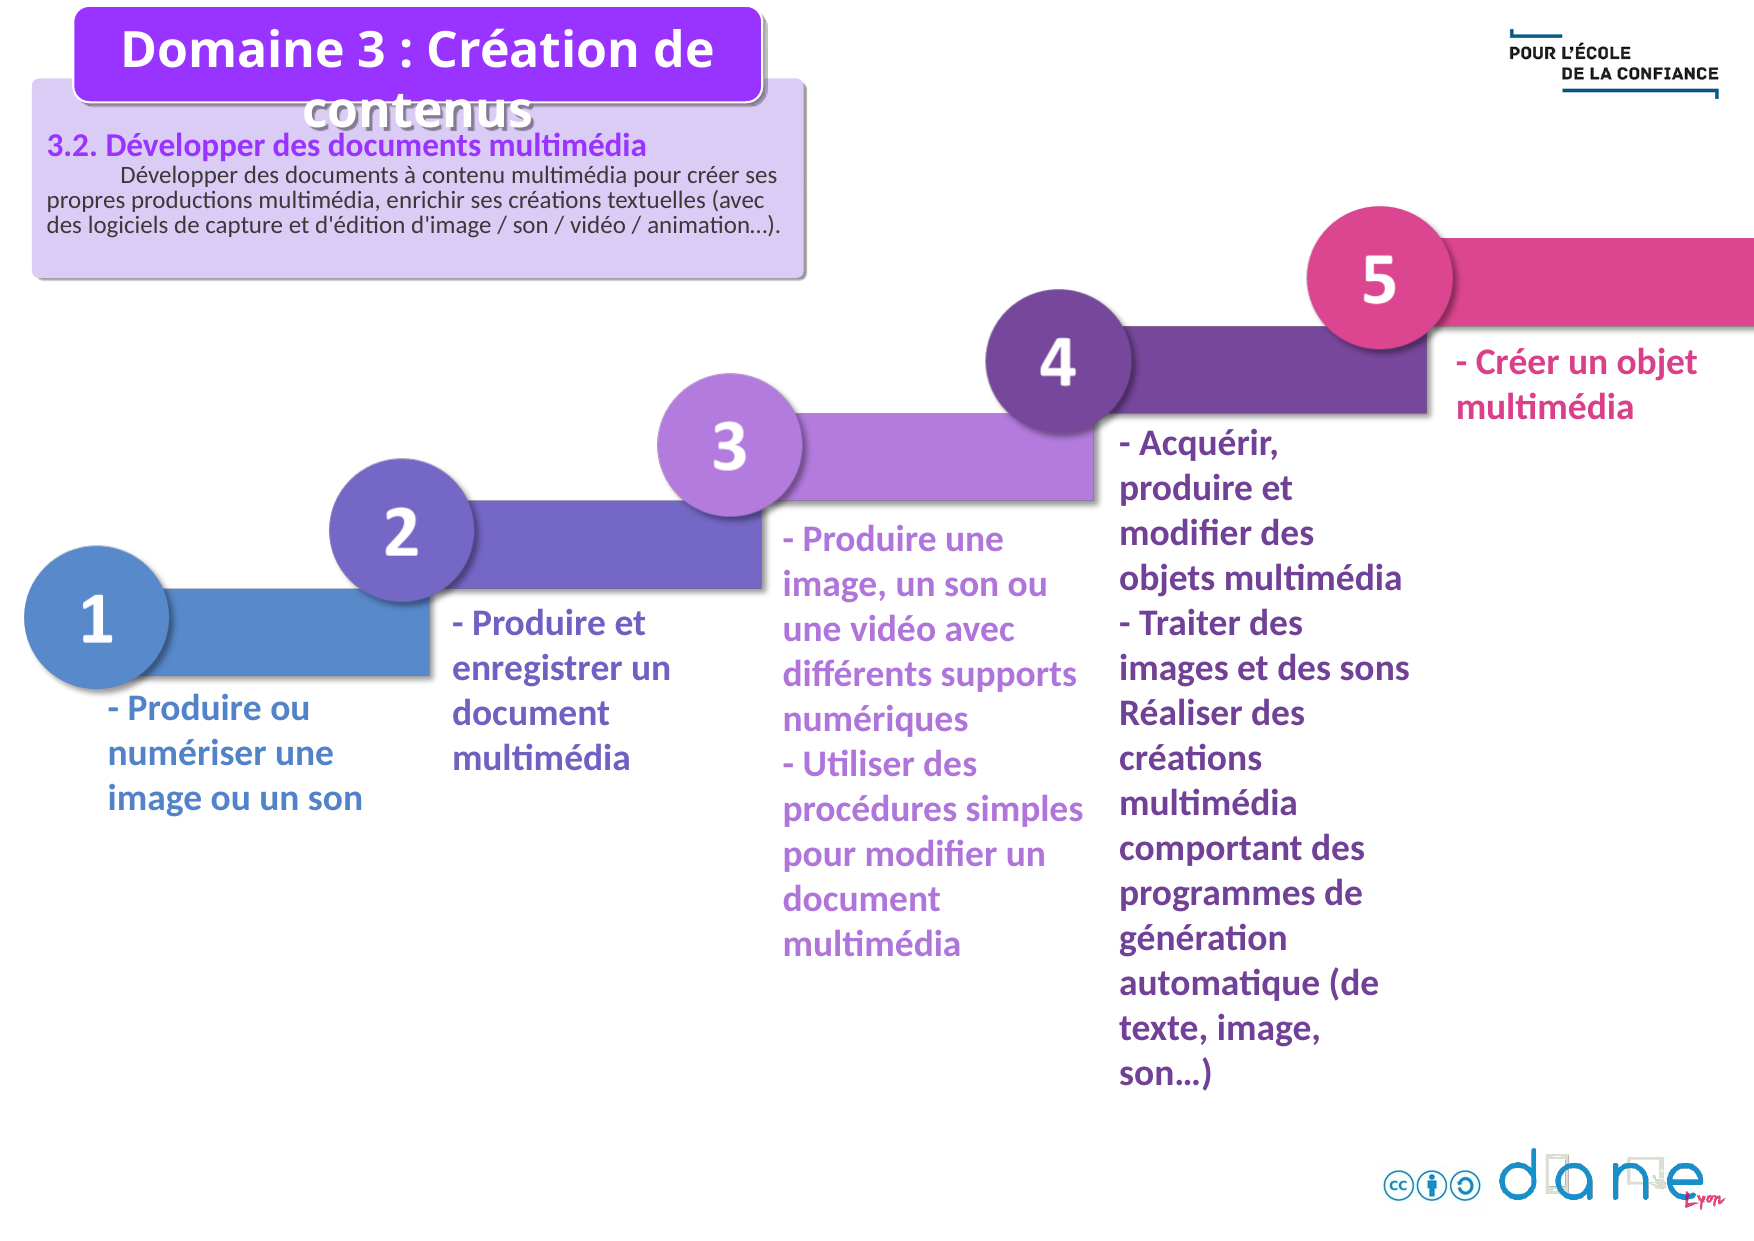

Domaine 3 : Création de contenus
3.2. Développer des documents multimédia
	Développer des documents à contenu multimédia pour créer ses propres productions multimédia, enrichir ses créations textuelles (avec des logiciels de capture et d'édition d'image / son / vidéo / animation…).
- Créer un objet multimédia
- Acquérir, produire et modifier des objets multimédia
- Traiter des images et des sons
Réaliser des créations multimédia comportant des programmes de génération automatique (de texte, image, son…)
- Produire une image, un son ou une vidéo avec différents supports numériques
- Utiliser des procédures simples pour modifier un document multimédia
- Produire et enregistrer un document multimédia
- Produire ou numériser une image ou un son